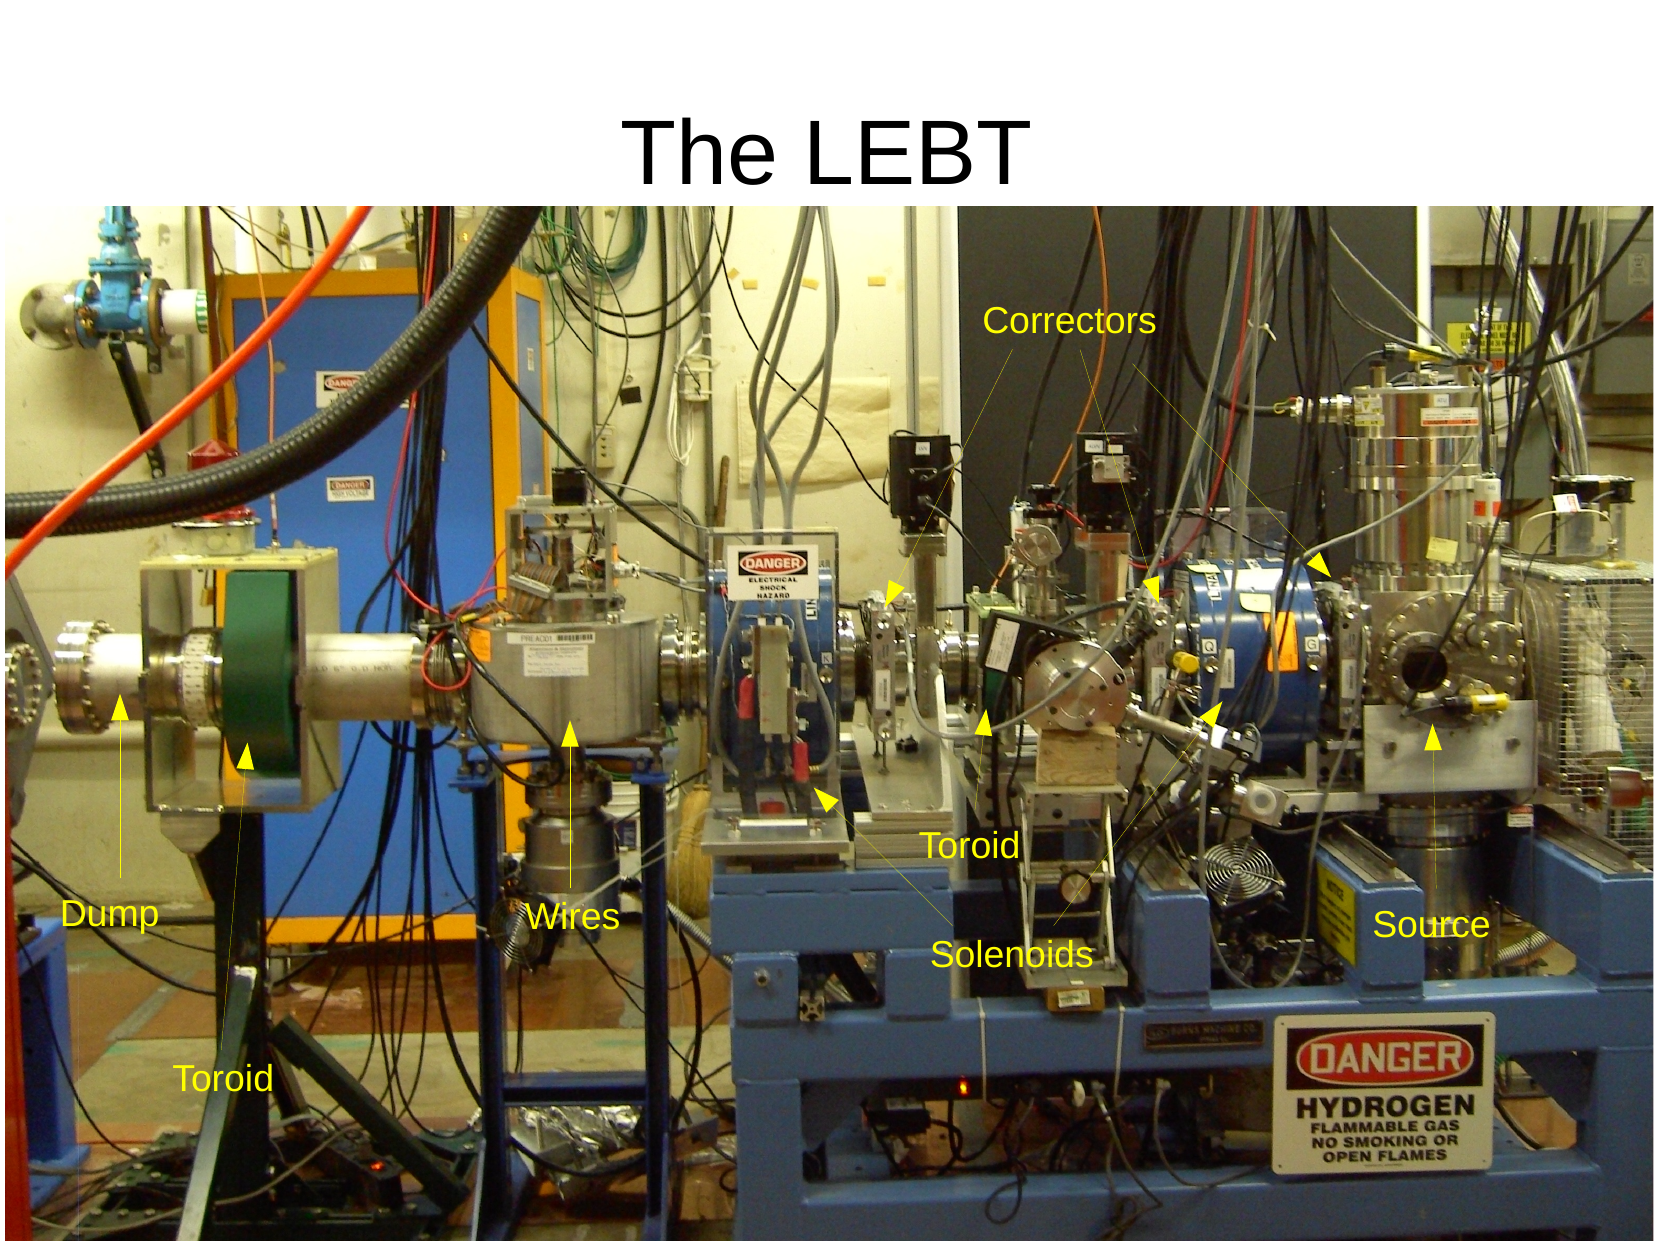

# The LEBT
Correctors
Toroid
Dump
Wires
Solenoids
Toroid
Source